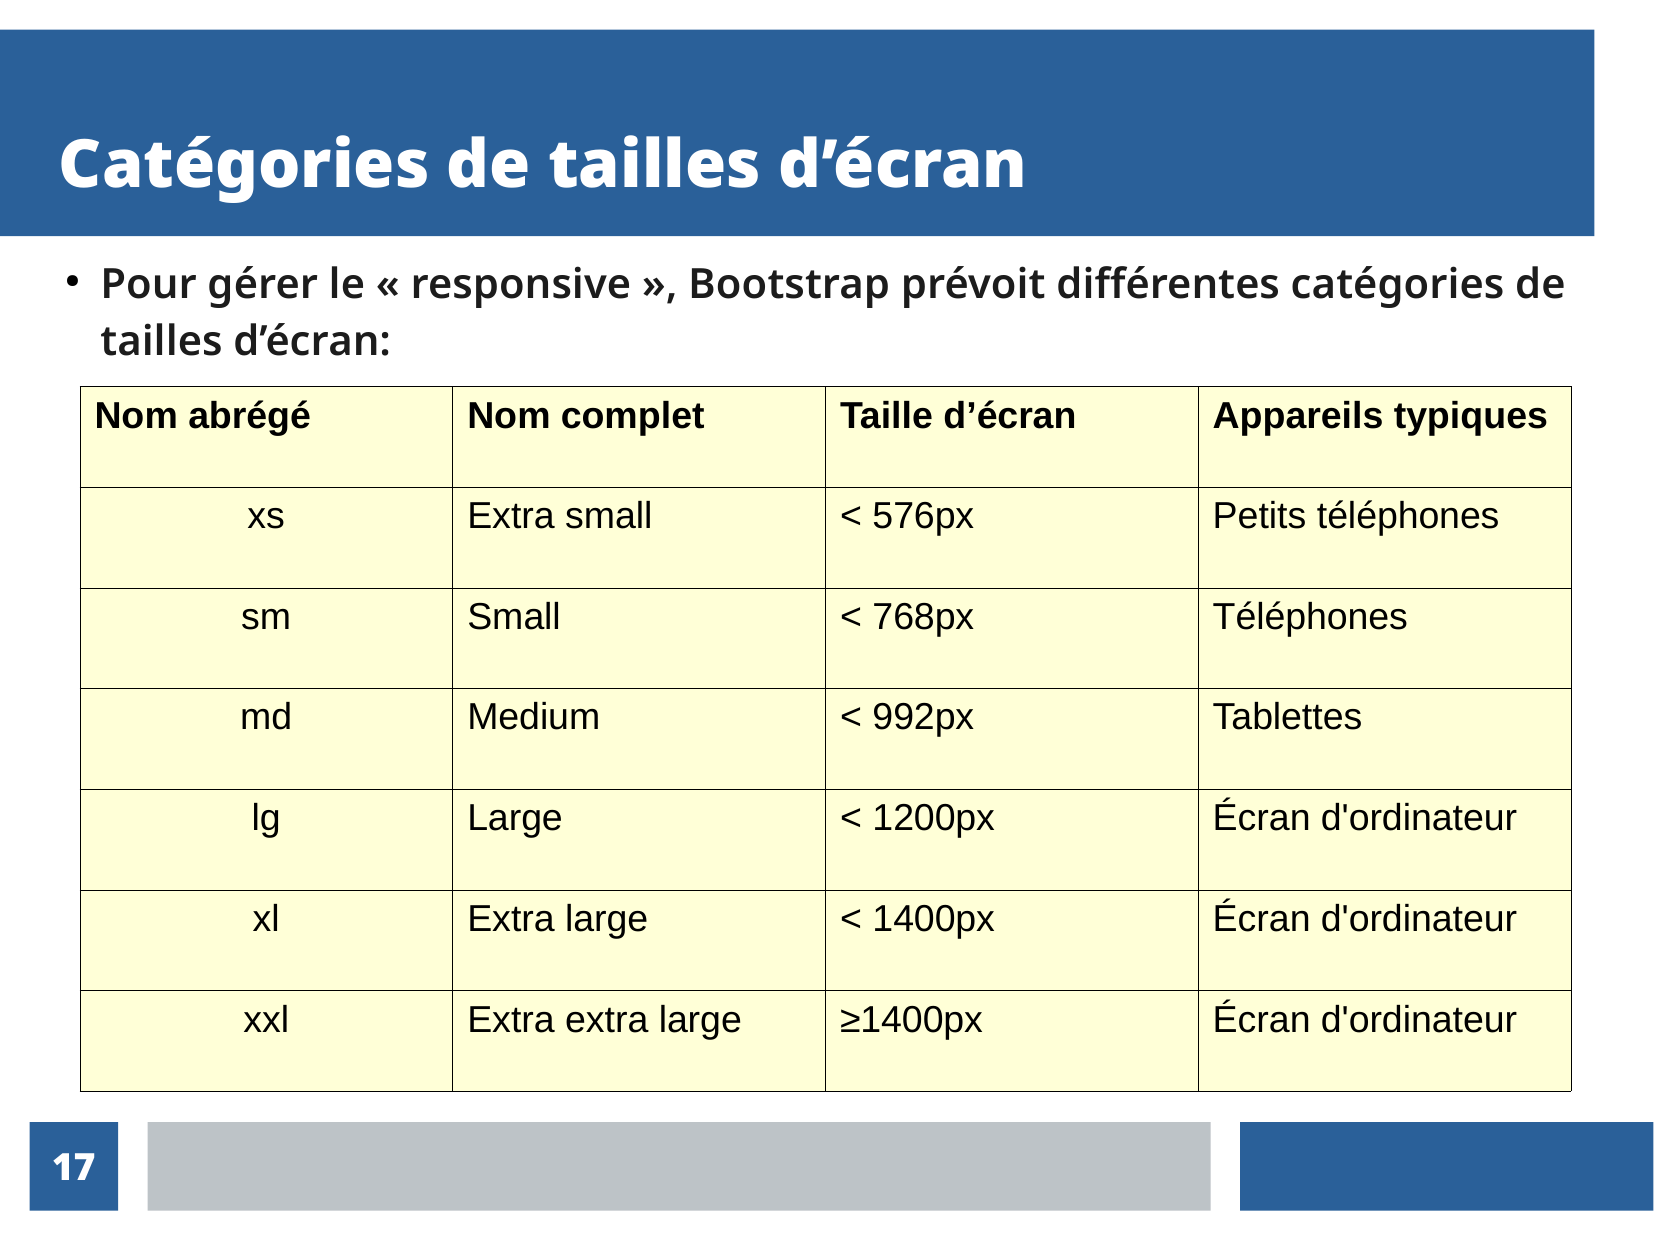

# Catégories de tailles d’écran
Pour gérer le « responsive », Bootstrap prévoit différentes catégories de tailles d’écran:
| Nom abrégé | Nom complet | Taille d’écran | Appareils typiques |
| --- | --- | --- | --- |
| xs | Extra small | < 576px | Petits téléphones |
| sm | Small | < 768px | Téléphones |
| md | Medium | < 992px | Tablettes |
| lg | Large | < 1200px | Écran d'ordinateur |
| xl | Extra large | < 1400px | Écran d'ordinateur |
| xxl | Extra extra large | ≥1400px | Écran d'ordinateur |
17